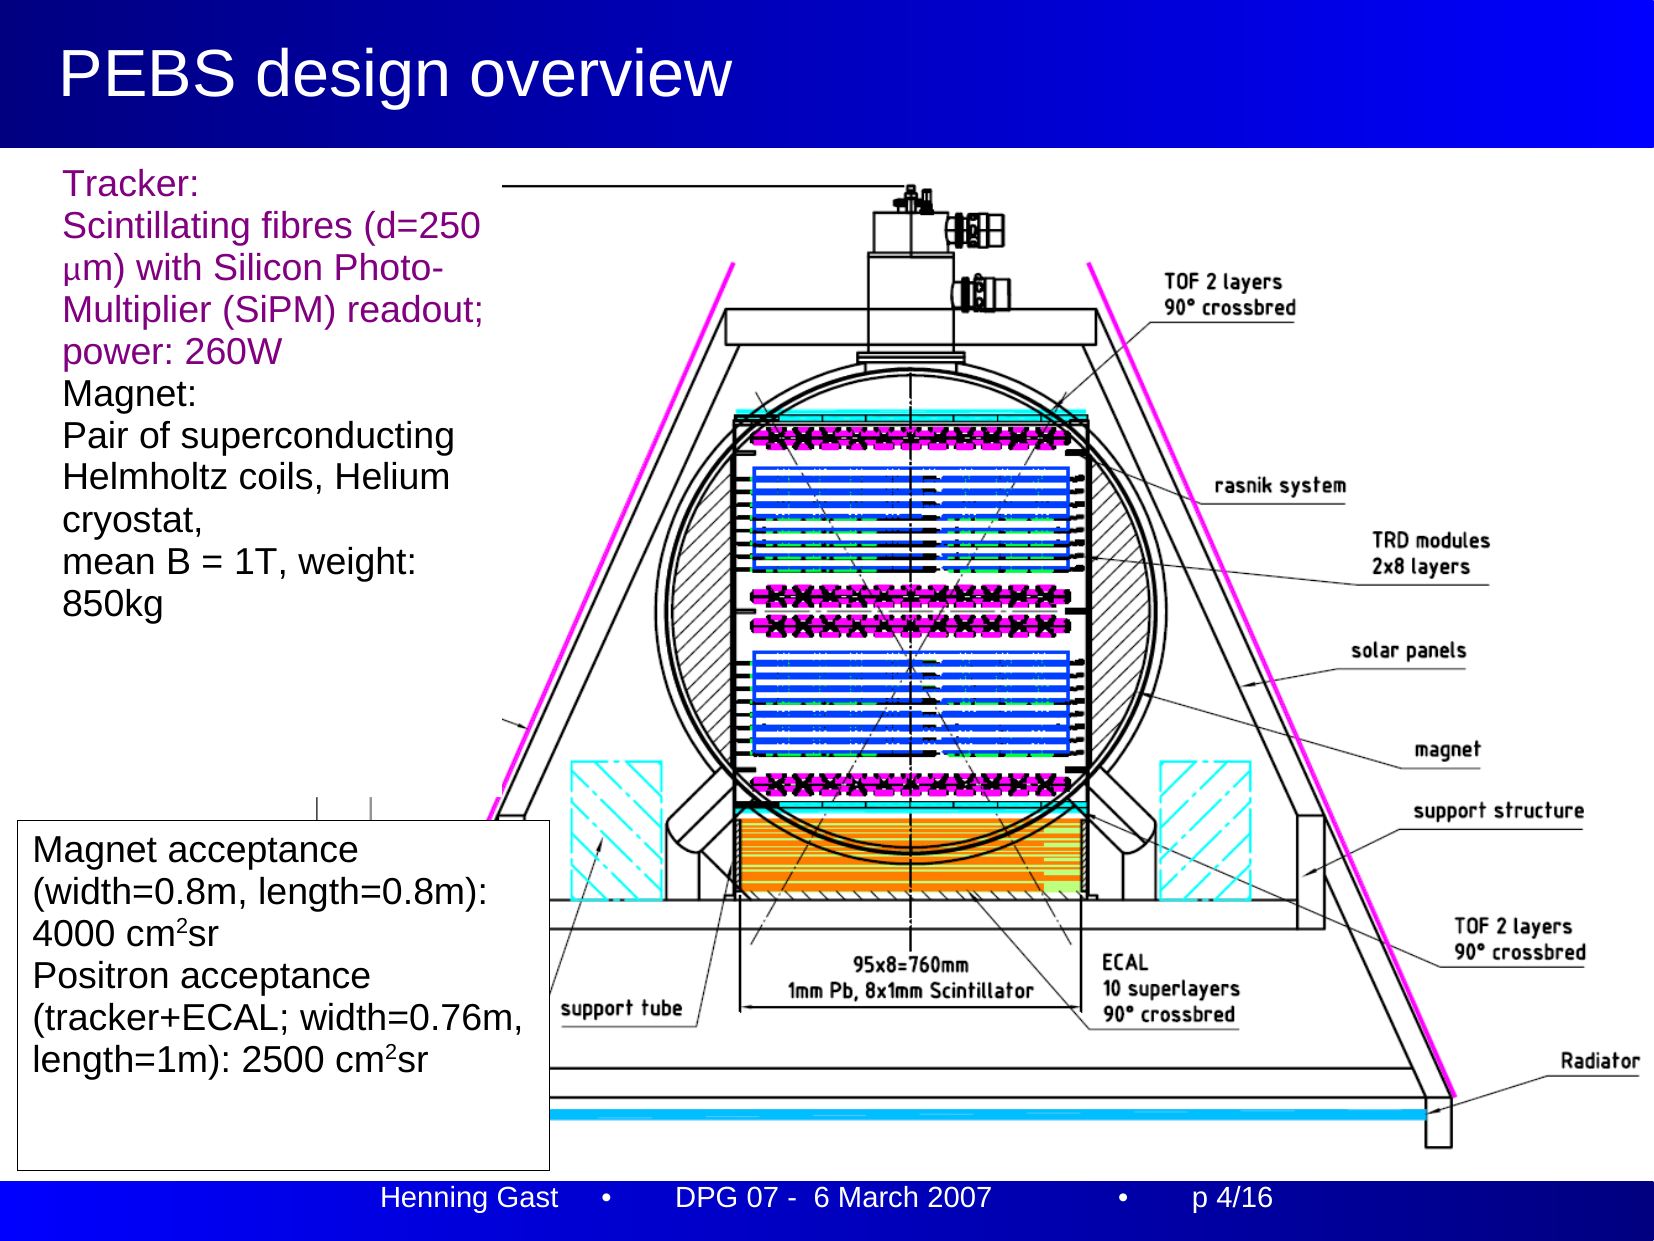

# PEBS design overview
Tracker:
Scintillating fibres (d=250 m) with Silicon Photo-Multiplier (SiPM) readout; power: 260W
Magnet:
Pair of superconducting Helmholtz coils, Helium cryostat,
mean B = 1T, weight: 850kg
Magnet acceptance (width=0.8m, length=0.8m): 4000 cm2sr
Positron acceptance (tracker+ECAL; width=0.76m, length=1m): 2500 cm2sr